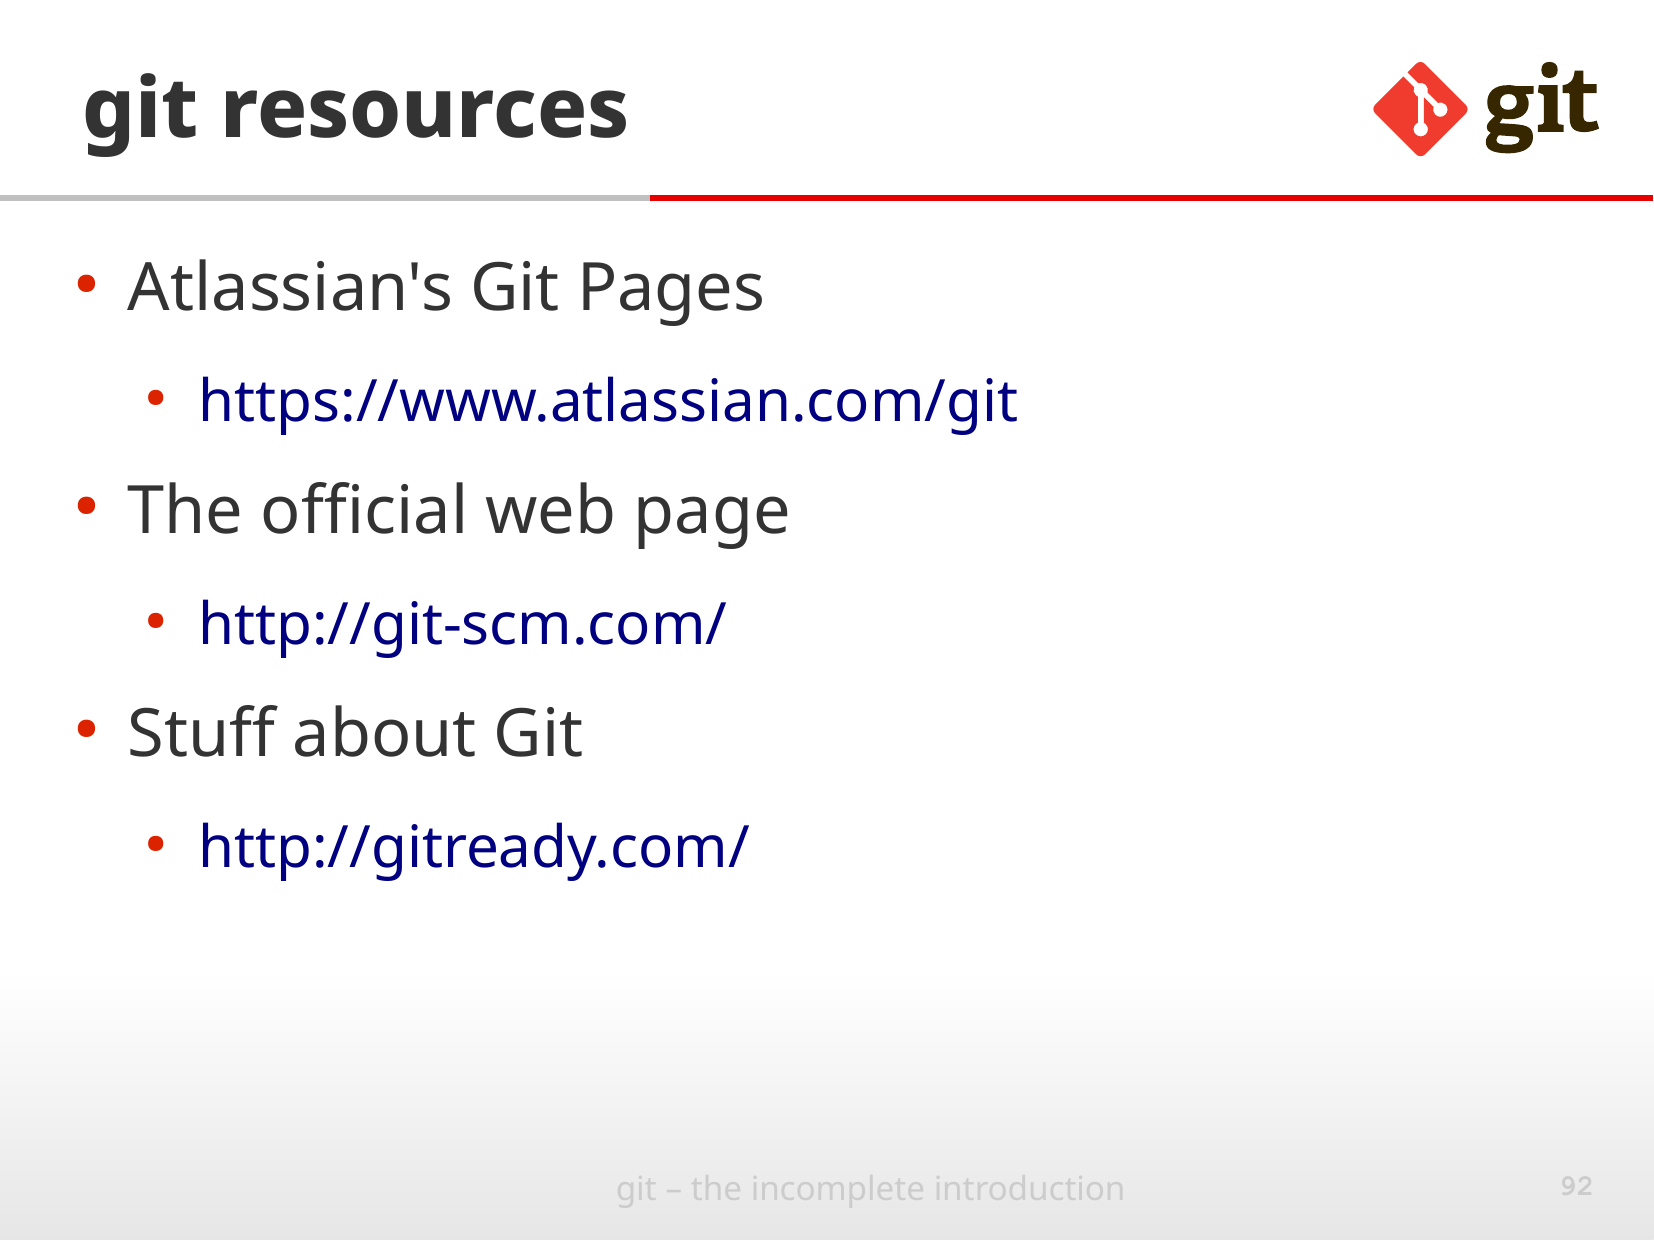

# git resources
Atlassian's Git Pages
https://www.atlassian.com/git
The official web page
http://git-scm.com/
Stuff about Git
http://gitready.com/
92